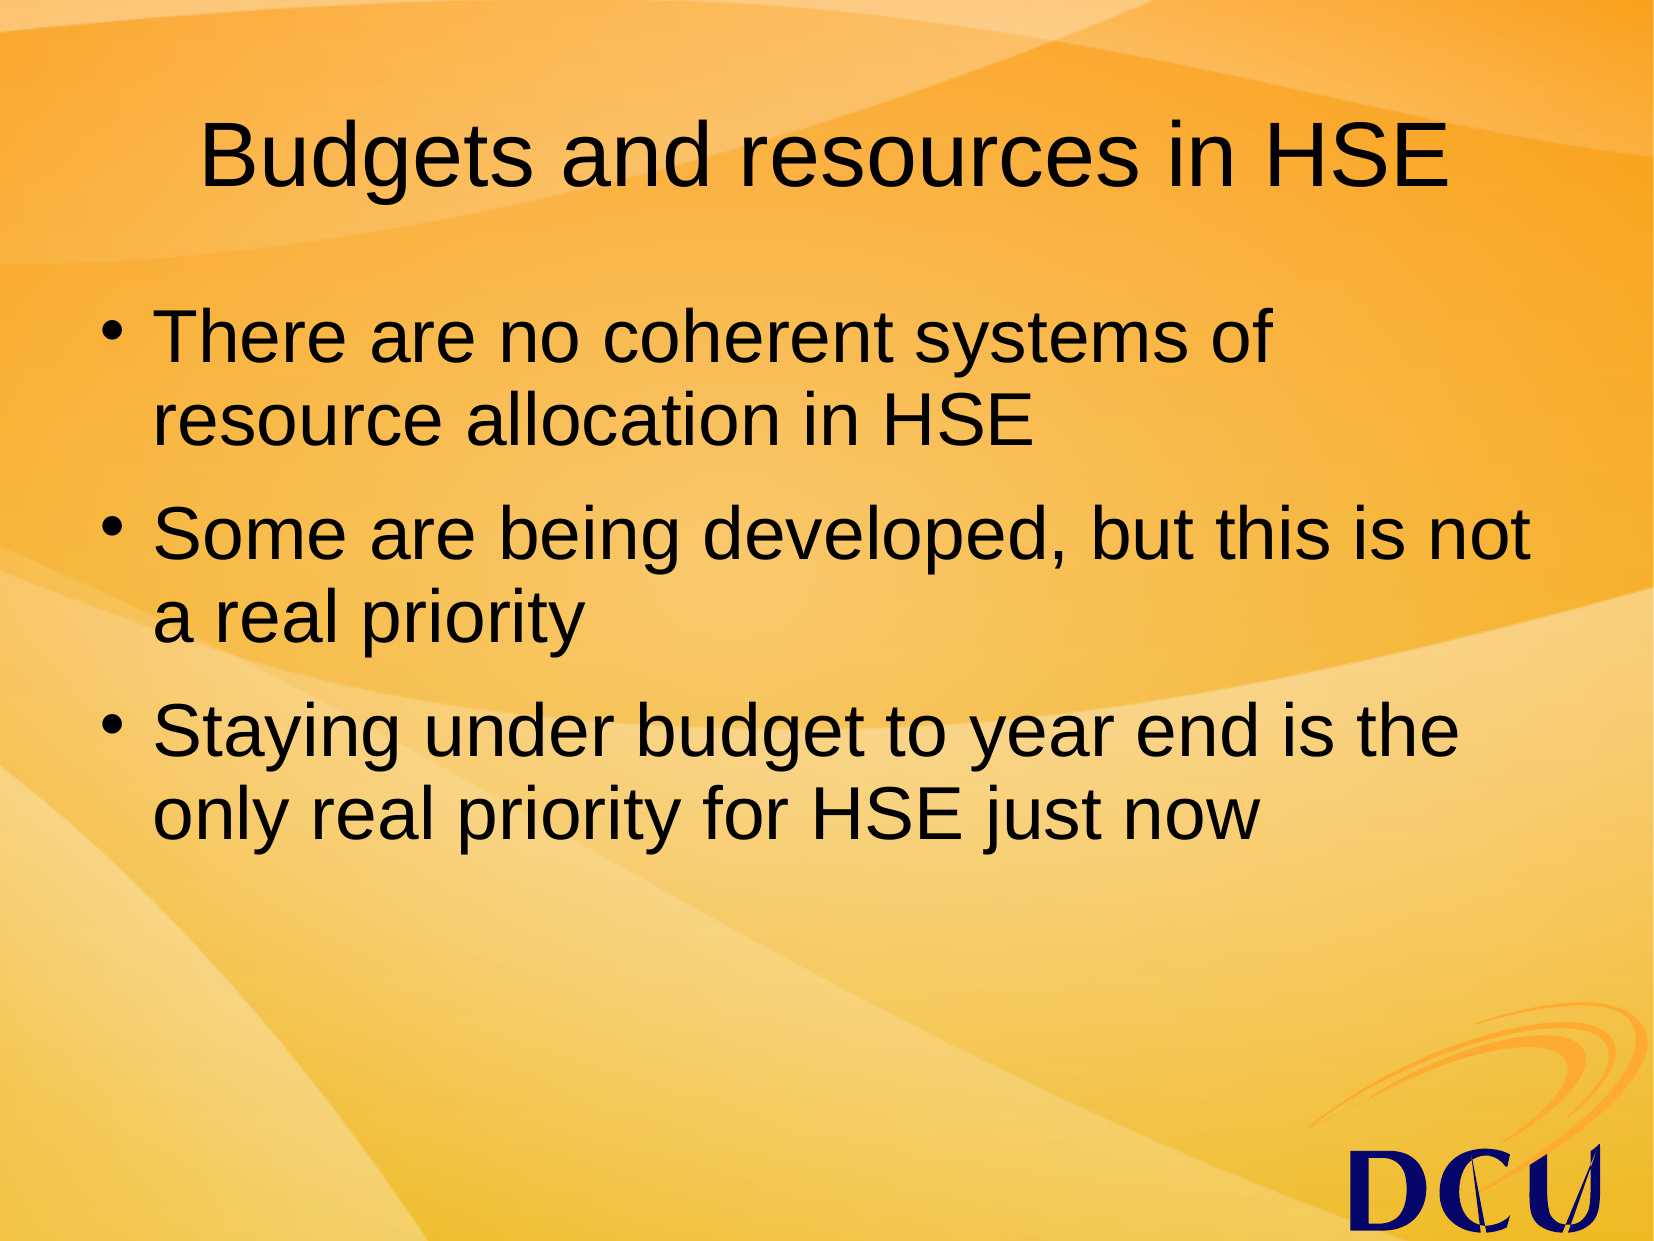

# Budgets and resources in HSE
There are no coherent systems of resource allocation in HSE
Some are being developed, but this is not a real priority
Staying under budget to year end is the only real priority for HSE just now